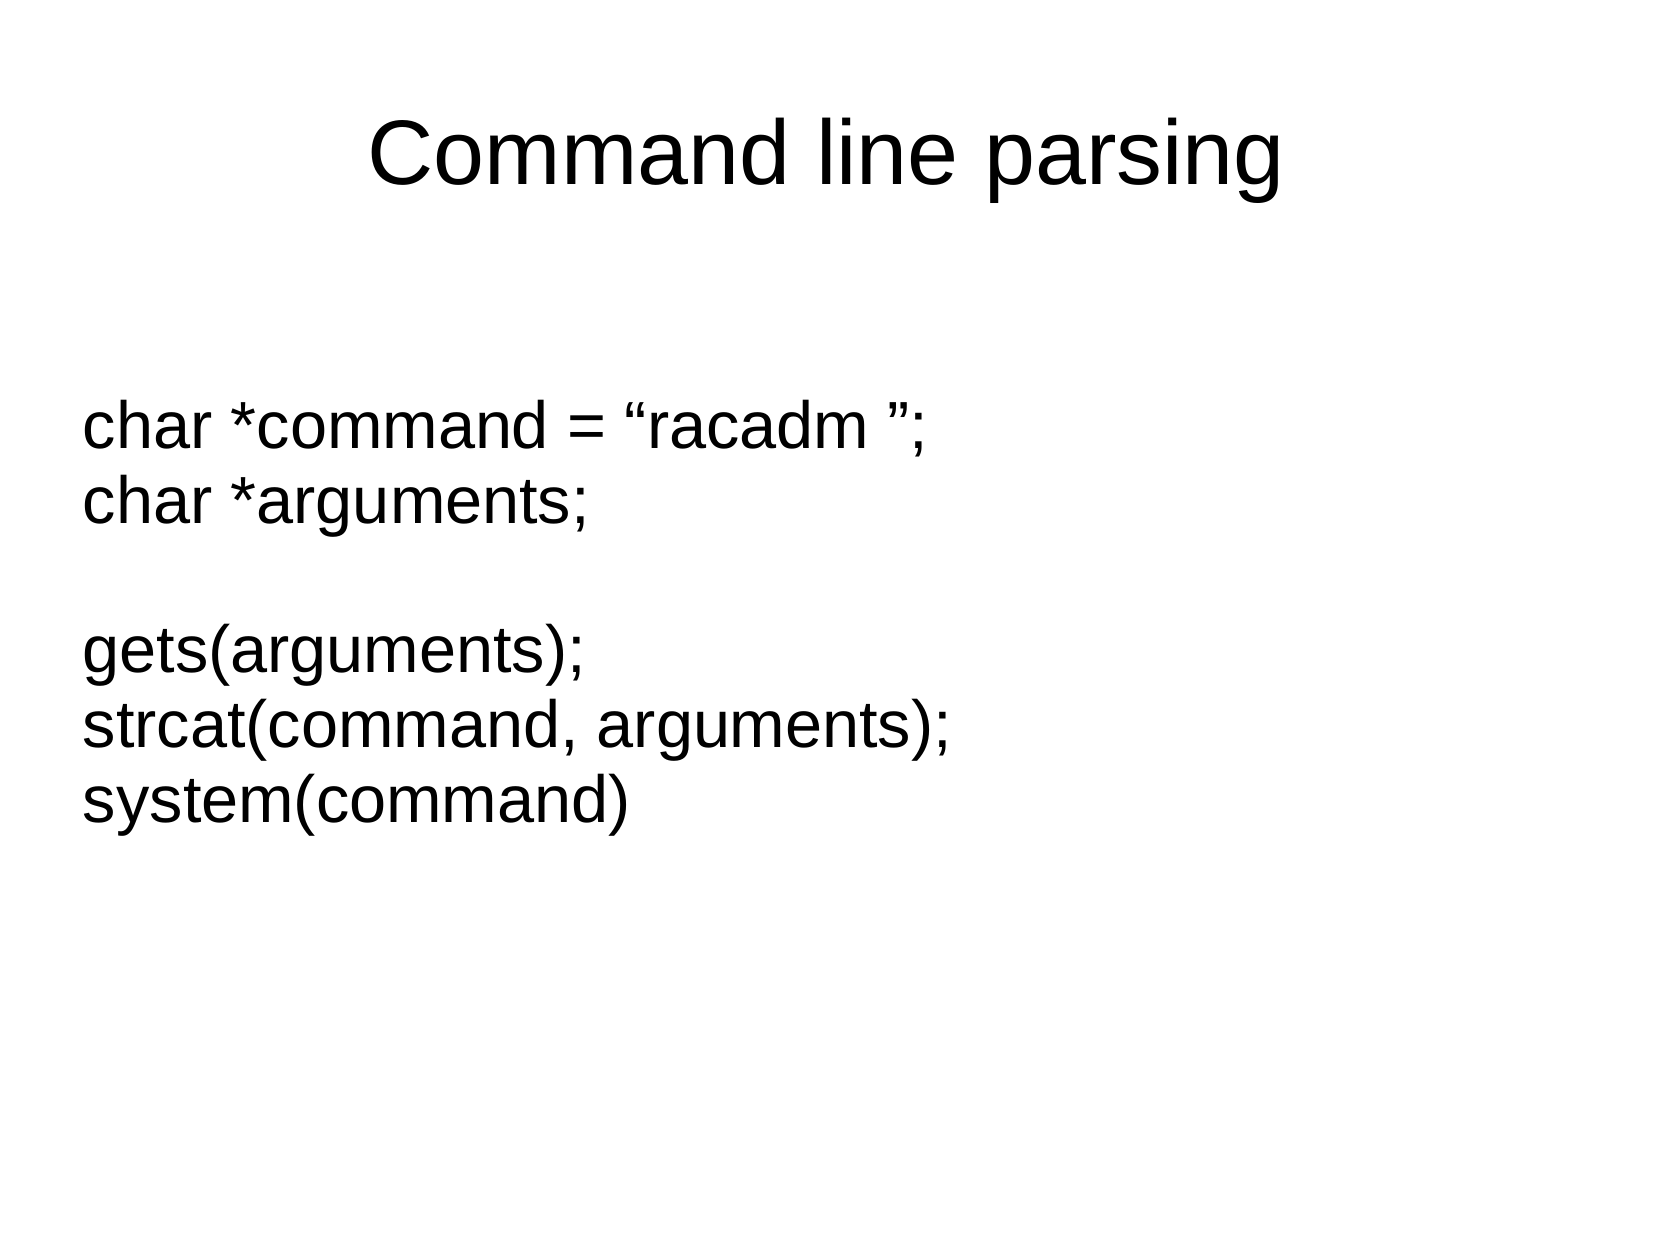

# Command line parsing
char *command = “racadm ”;
char *arguments;
gets(arguments);
strcat(command, arguments);
system(command)